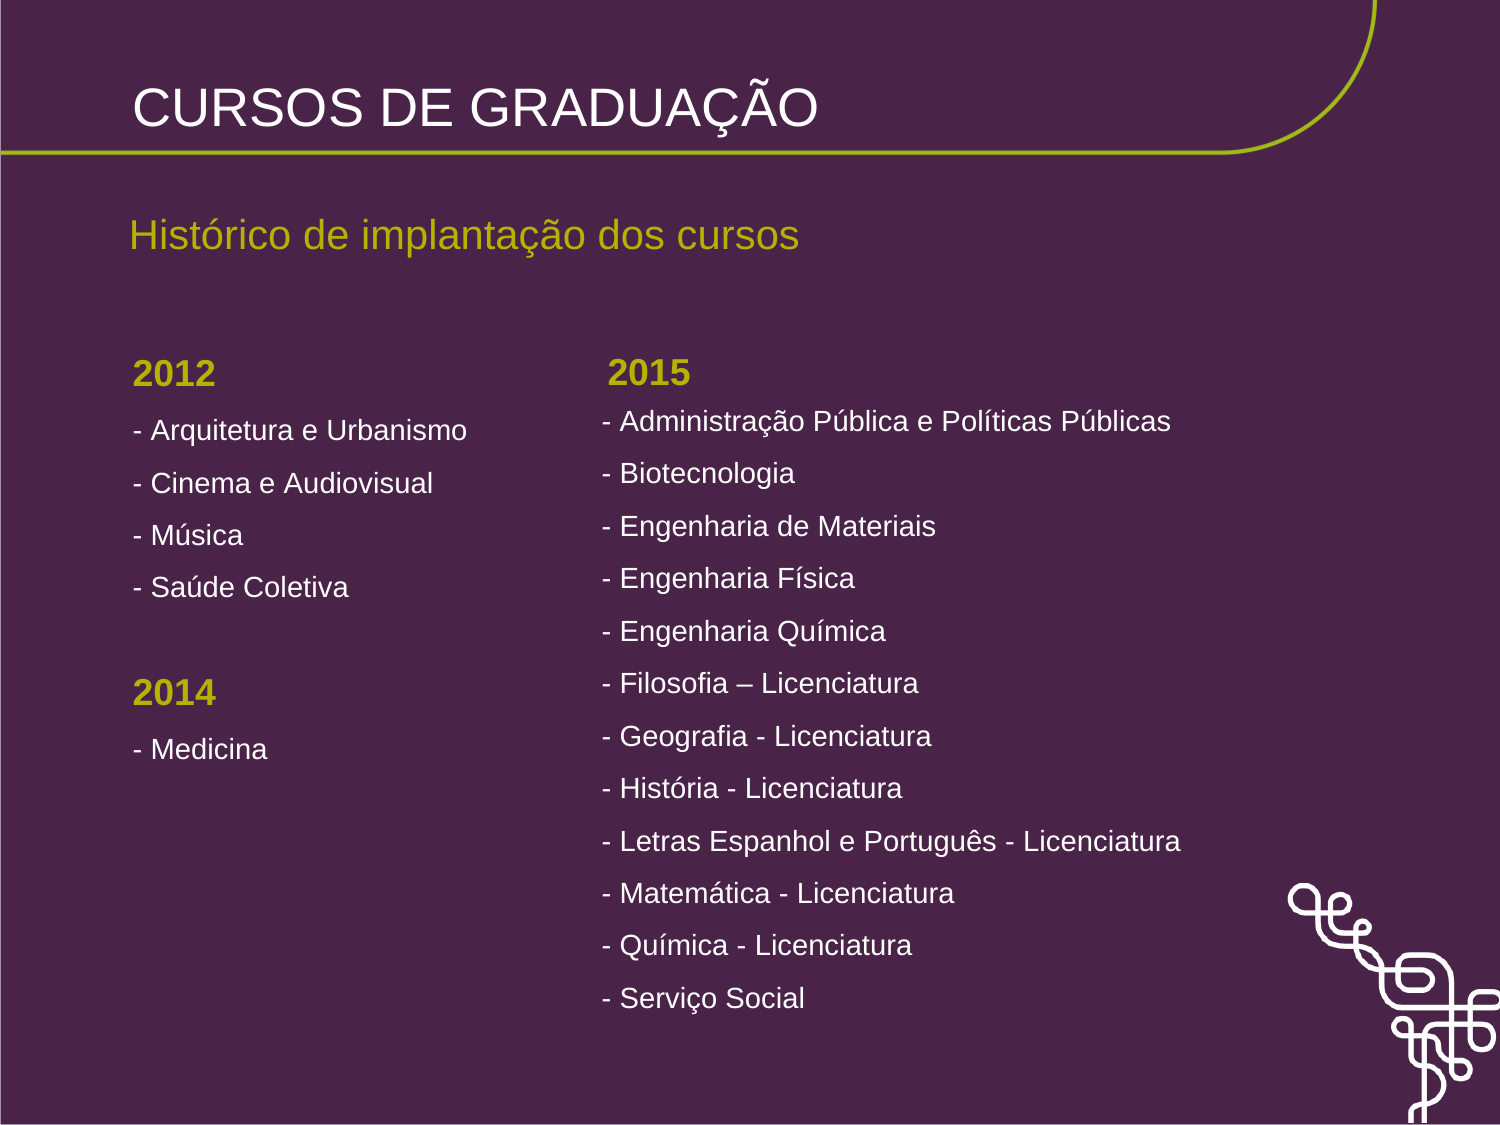

CURSOS DE GRADUAÇÃO
Histórico de implantação dos cursos
2015
2012
- Arquitetura e Urbanismo
- Cinema e Audiovisual
- Música
- Saúde Coletiva
- Administração Pública e Políticas Públicas
- Biotecnologia
- Engenharia de Materiais
- Engenharia Física
- Engenharia Química
- Filosofia – Licenciatura
- Geografia - Licenciatura
- História - Licenciatura
- Letras Espanhol e Português - Licenciatura
- Matemática - Licenciatura
- Química - Licenciatura
- Serviço Social
2014
- Medicina